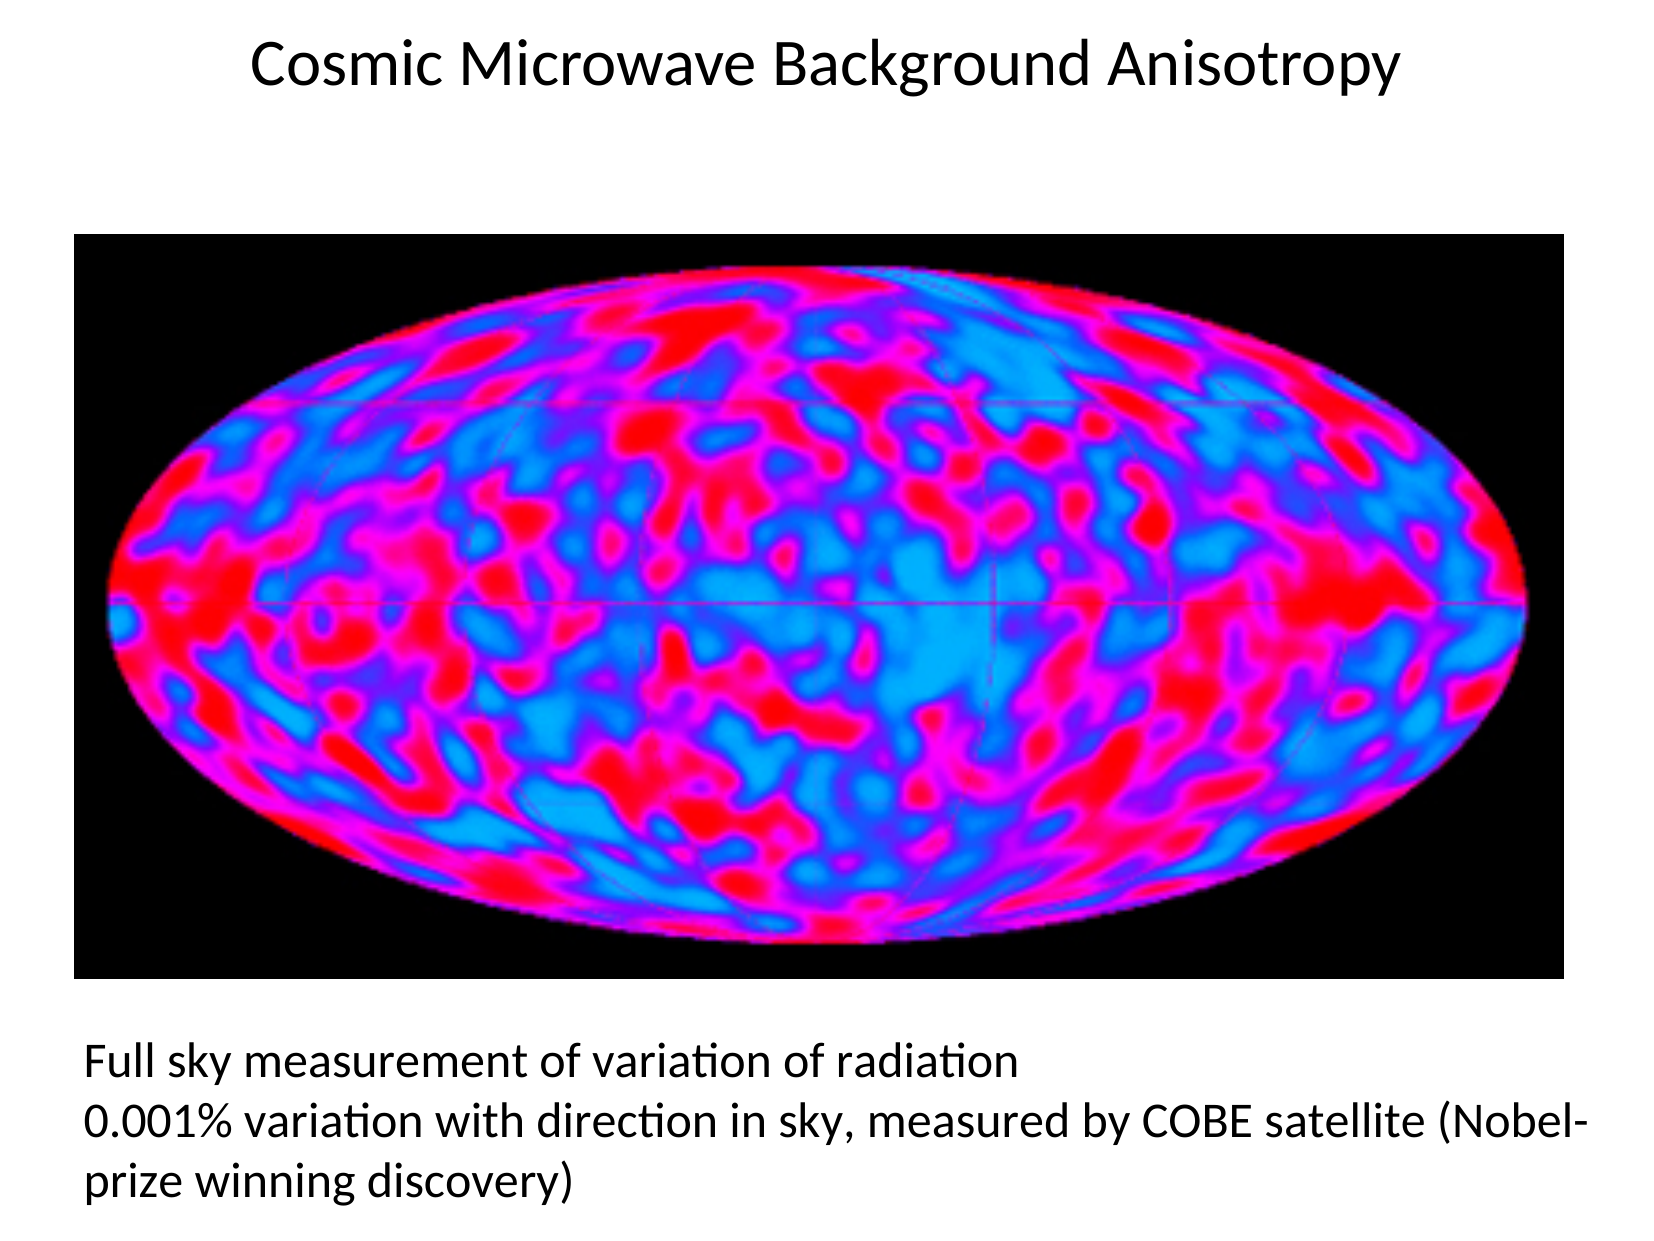

# Cosmic Microwave Background Anisotropy
Full sky measurement of variation of radiation
0.001% variation with direction in sky, measured by COBE satellite (Nobel-prize winning discovery)